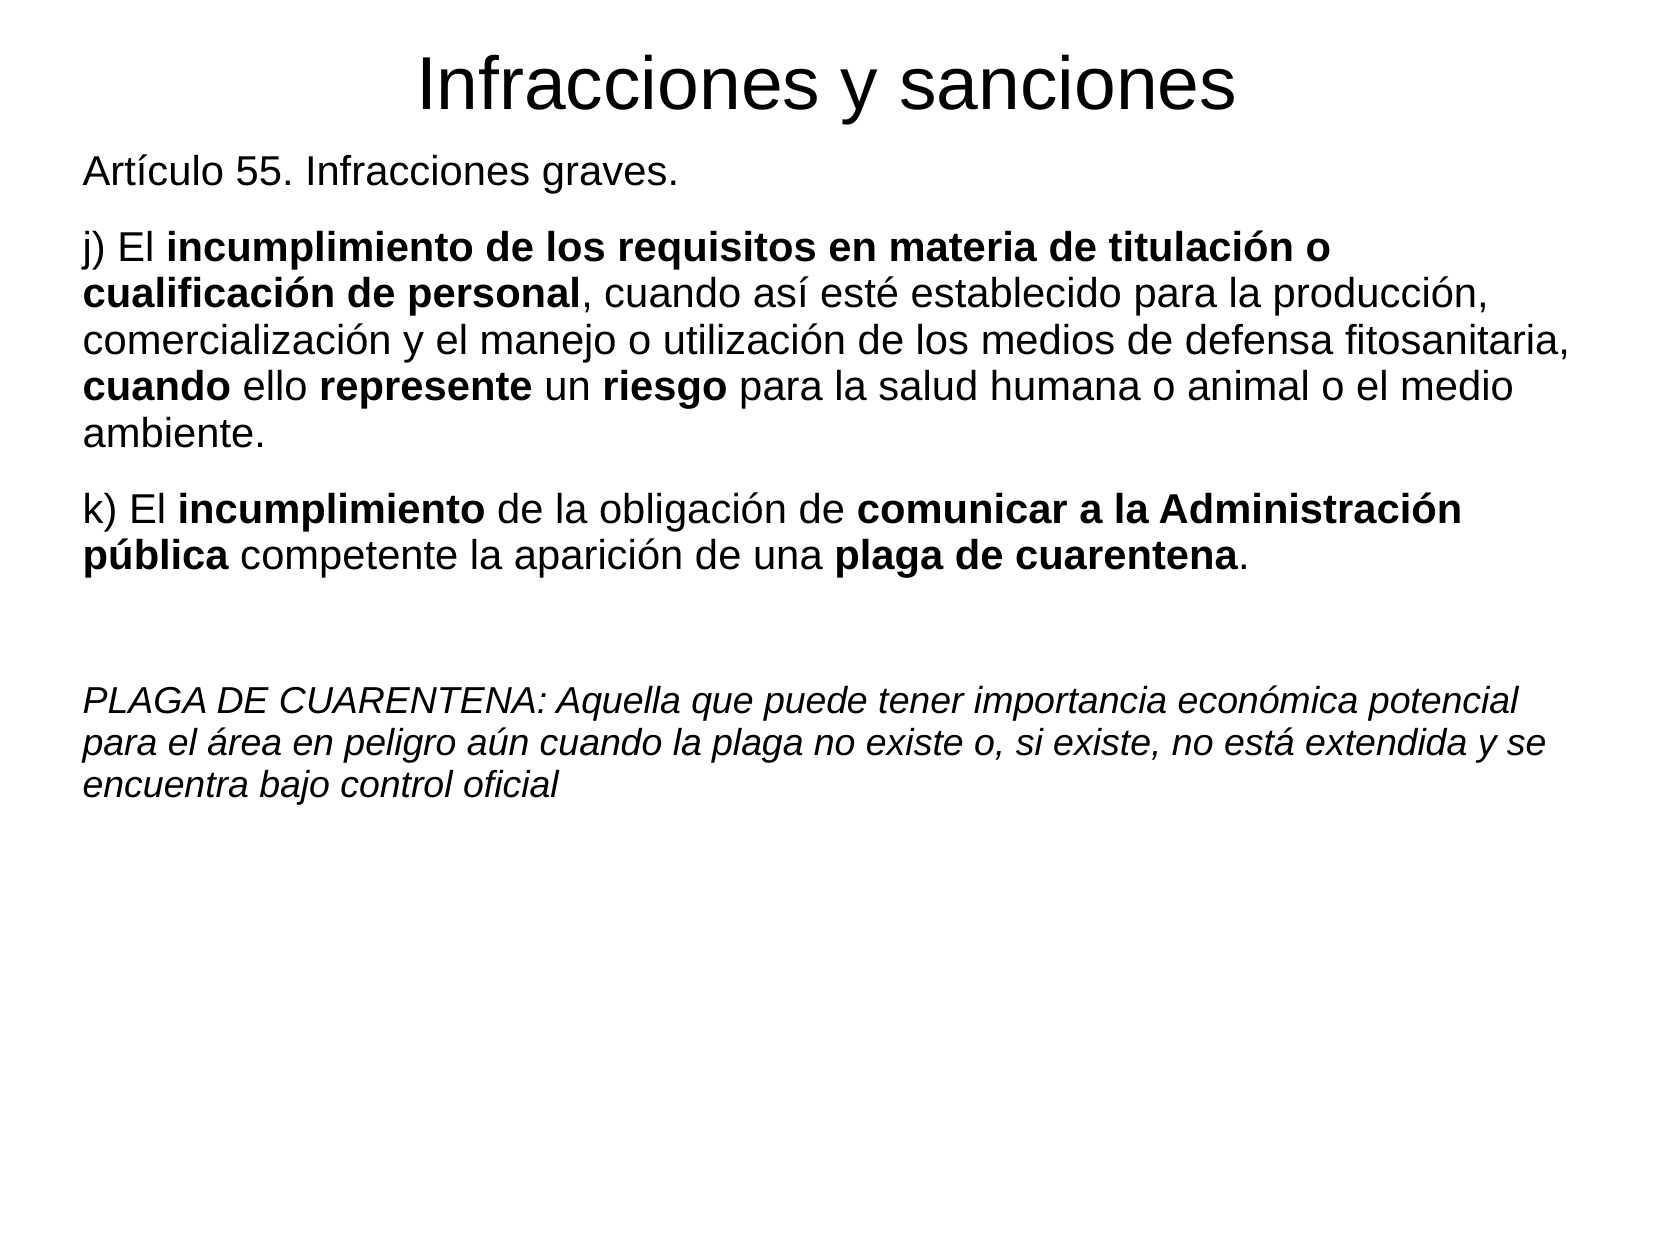

# Infracciones y sanciones
Artículo 55. Infracciones graves.
j) El incumplimiento de los requisitos en materia de titulación o cualificación de personal, cuando así esté establecido para la producción, comercialización y el manejo o utilización de los medios de defensa fitosanitaria, cuando ello represente un riesgo para la salud humana o animal o el medio ambiente.
k) El incumplimiento de la obligación de comunicar a la Administración pública competente la aparición de una plaga de cuarentena.
PLAGA DE CUARENTENA: Aquella que puede tener importancia económica potencial para el área en peligro aún cuando la plaga no existe o, si existe, no está extendida y se encuentra bajo control oficial